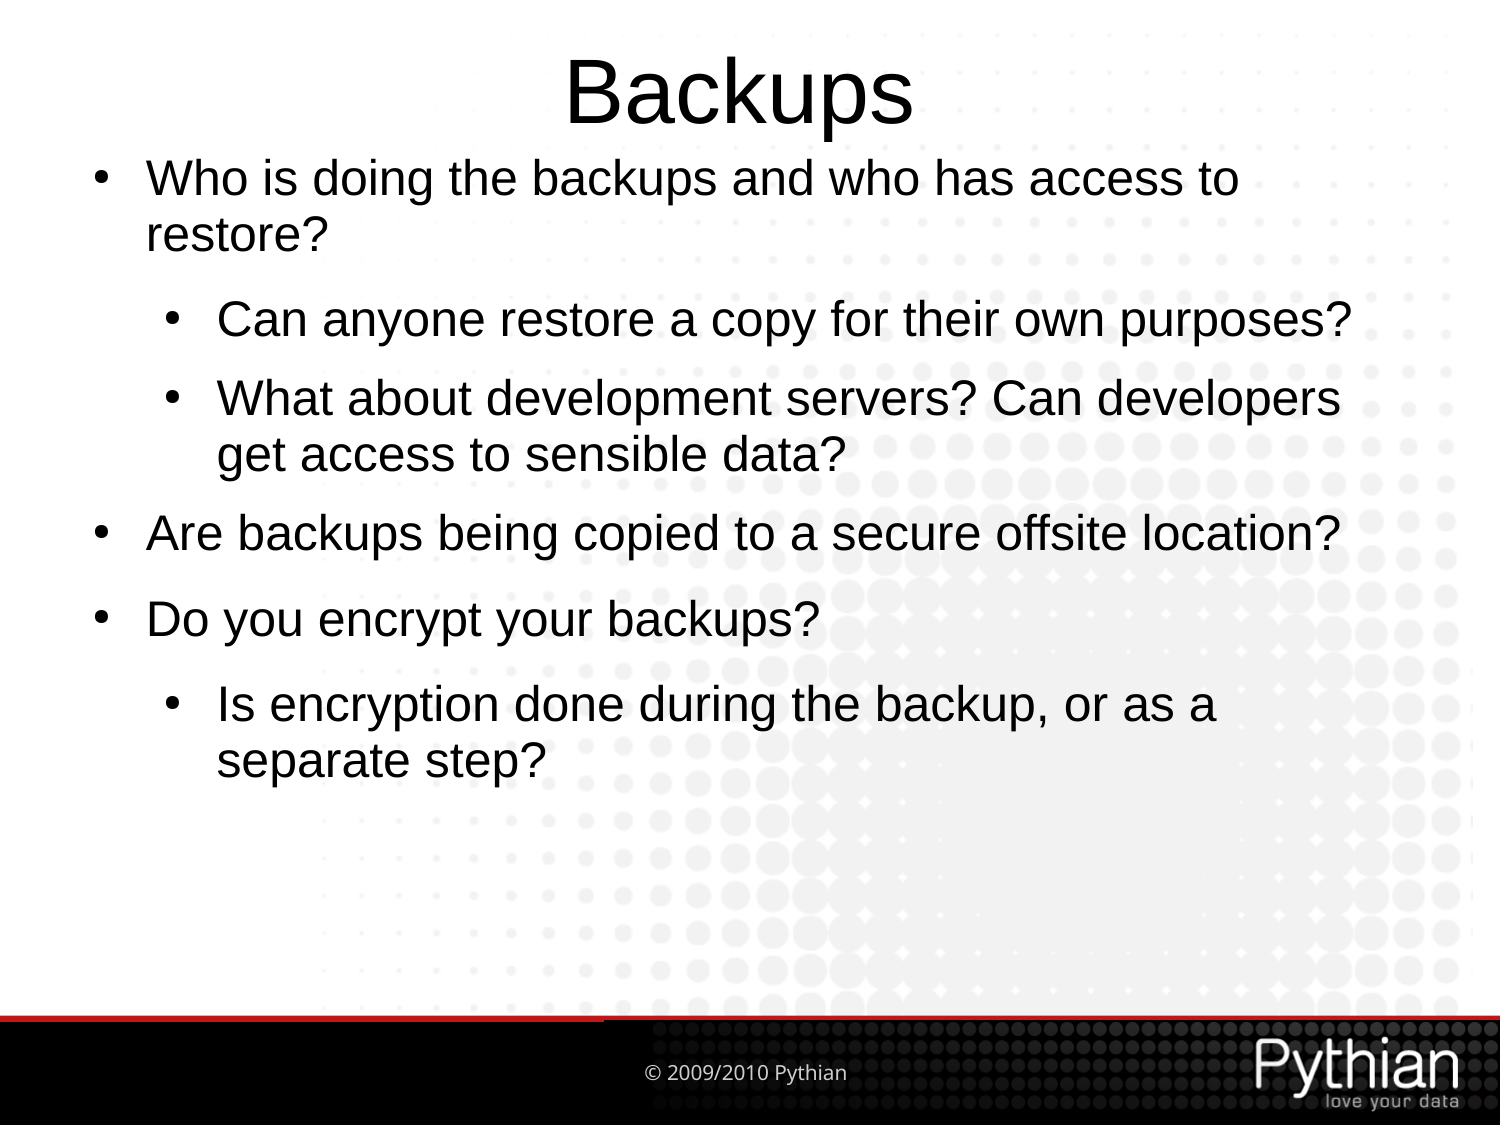

# Backups
Who is doing the backups and who has access to restore?
Can anyone restore a copy for their own purposes?
What about development servers? Can developers get access to sensible data?
Are backups being copied to a secure offsite location?
Do you encrypt your backups?
Is encryption done during the backup, or as a separate step?